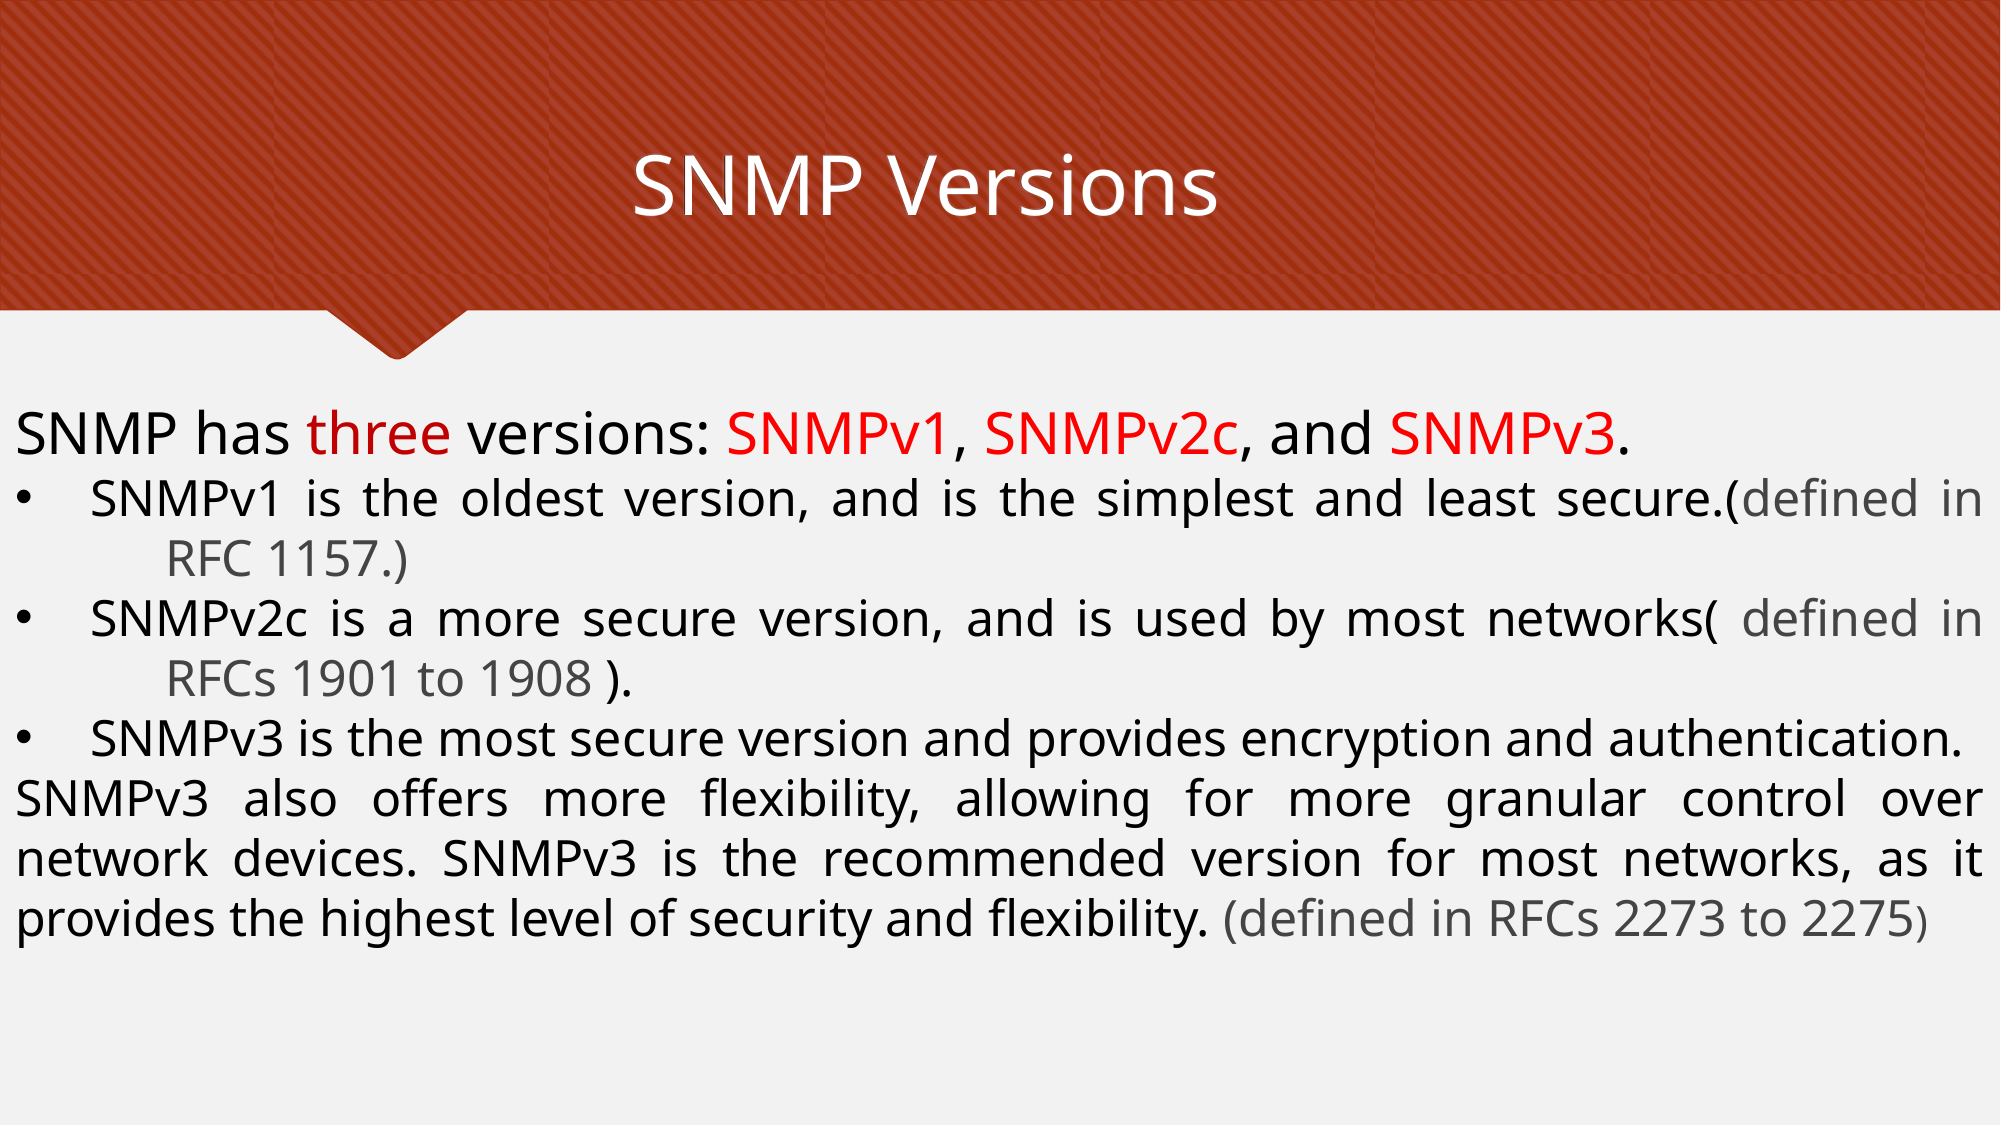

# SNMP Versions
SNMP has three versions: SNMPv1, SNMPv2c, and SNMPv3.
SNMPv1 is the oldest version, and is the simplest and least secure.(defined in RFC 1157.)
SNMPv2c is a more secure version, and is used by most networks( defined in RFCs 1901 to 1908 ).
SNMPv3 is the most secure version and provides encryption and authentication.
SNMPv3 also offers more flexibility, allowing for more granular control over network devices. SNMPv3 is the recommended version for most networks, as it provides the highest level of security and flexibility. (defined in RFCs 2273 to 2275)